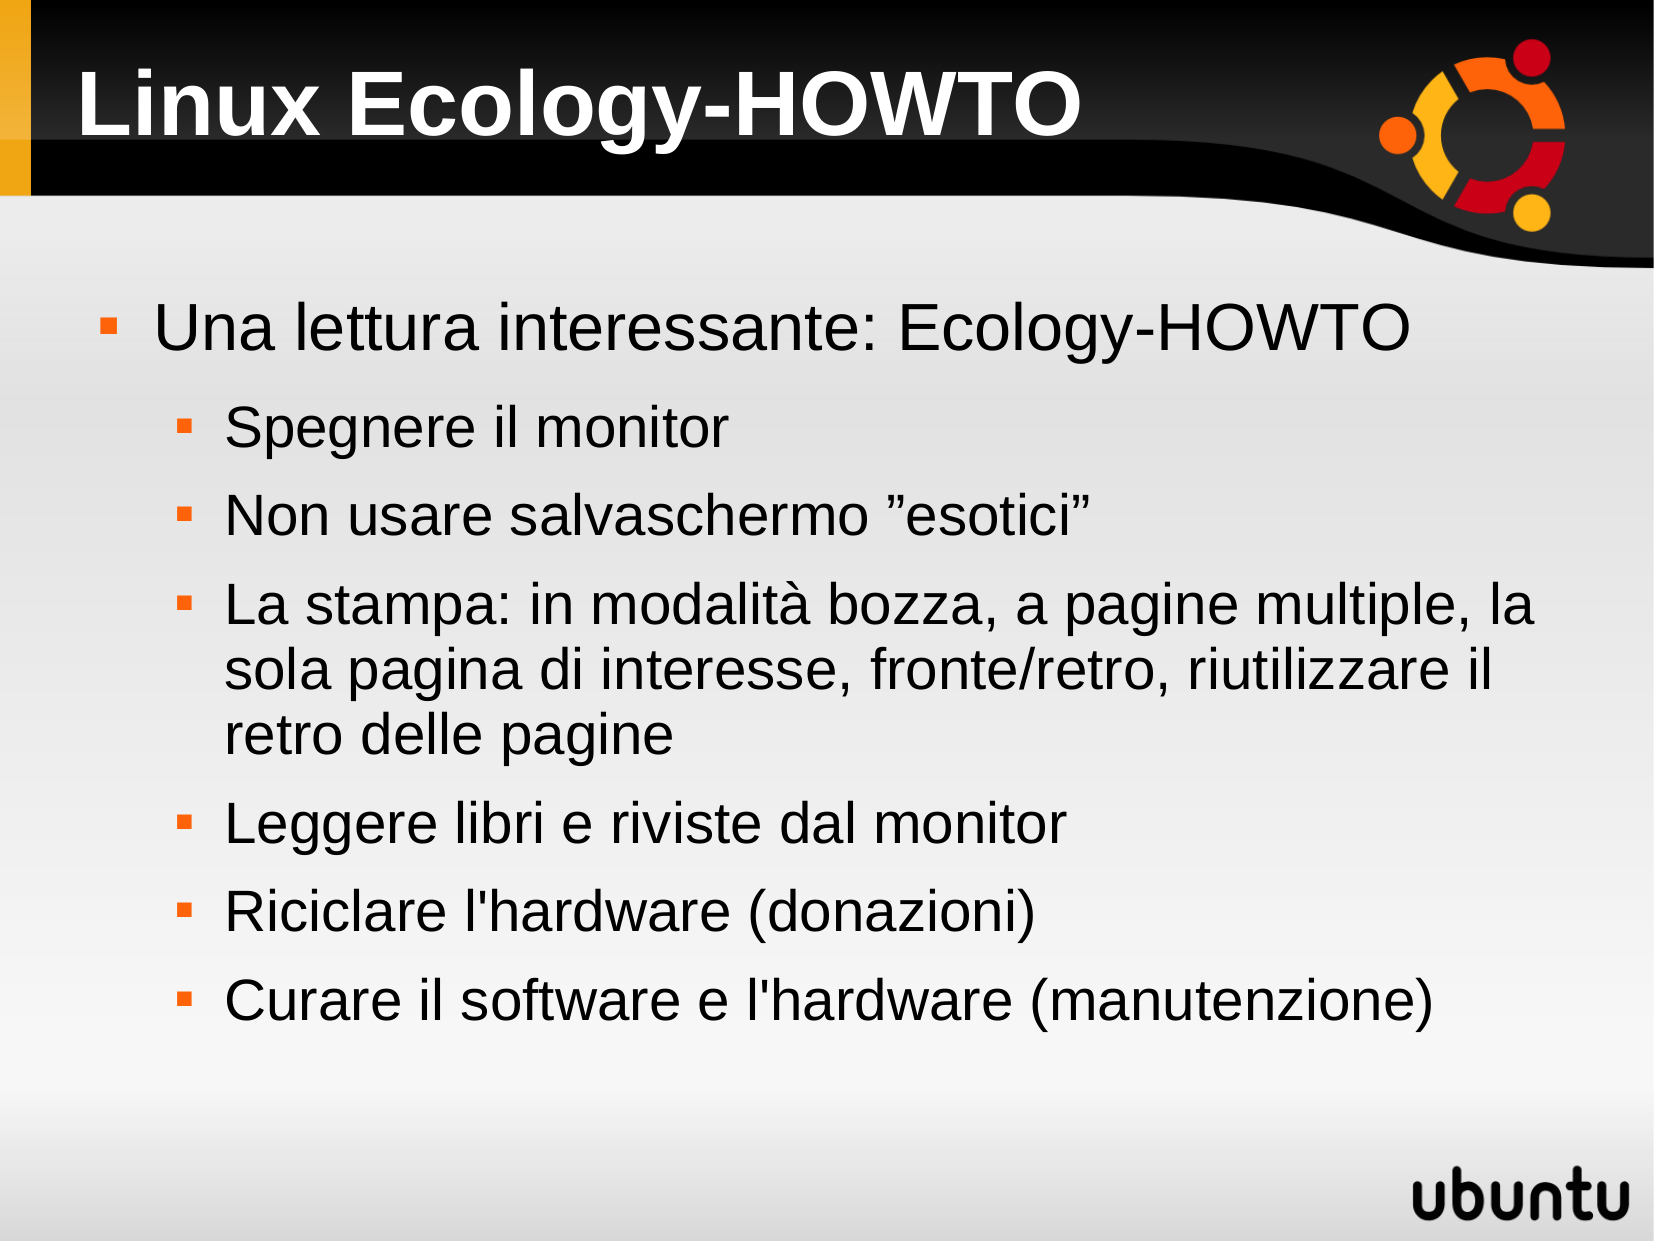

# Linux Ecology-HOWTO
Una lettura interessante: Ecology-HOWTO
Spegnere il monitor
Non usare salvaschermo ”esotici”
La stampa: in modalità bozza, a pagine multiple, la sola pagina di interesse, fronte/retro, riutilizzare il retro delle pagine
Leggere libri e riviste dal monitor
Riciclare l'hardware (donazioni)
Curare il software e l'hardware (manutenzione)